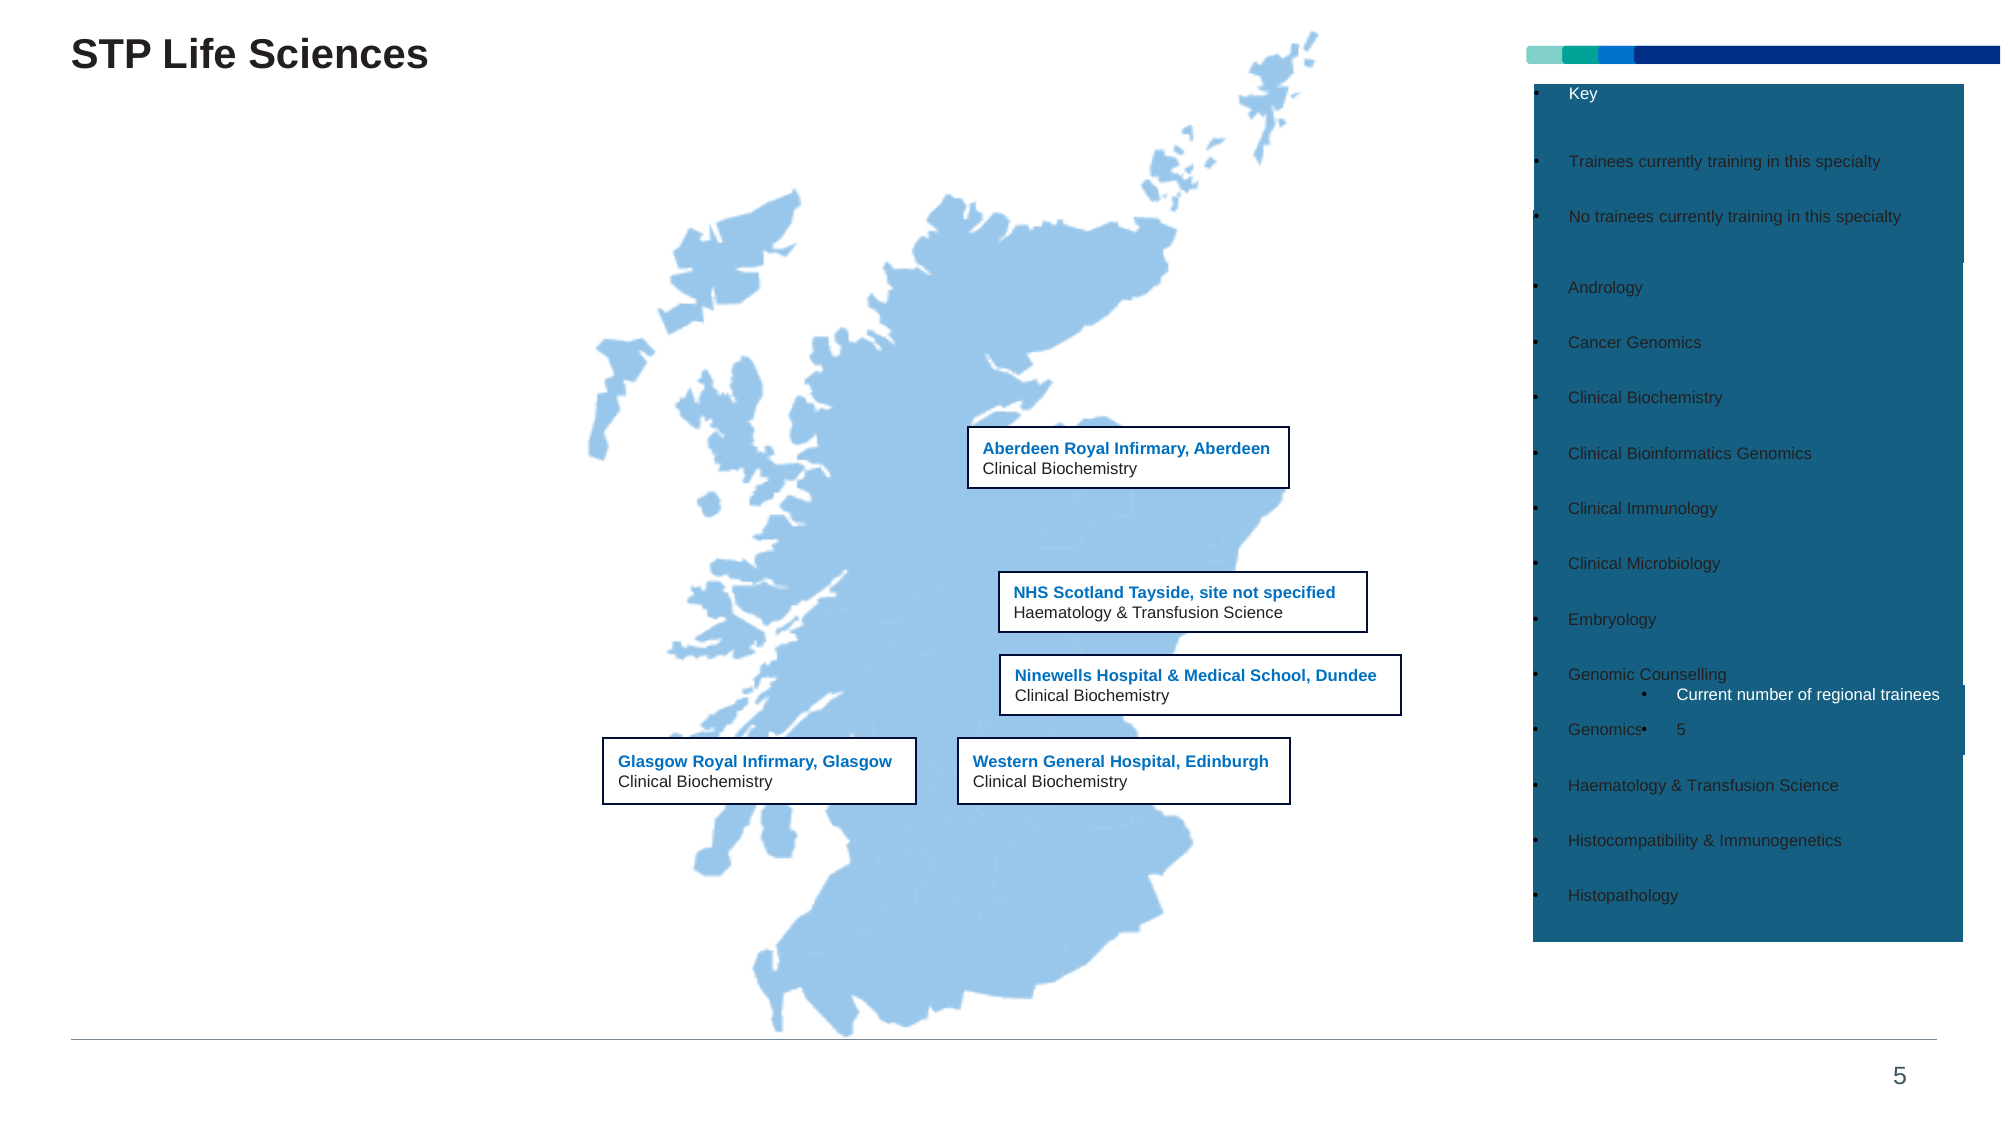

# STP Life Sciences
| Key | |
| --- | --- |
| Trainees currently training in this specialty | |
| No trainees currently training in this specialty | |
| Specialty | |
| --- | --- |
| Andrology | |
| Cancer Genomics | |
| Clinical Biochemistry | |
| Clinical Bioinformatics Genomics | |
| Clinical Immunology | |
| Clinical Microbiology | |
| Embryology | |
| Genomic Counselling | |
| Genomics | |
| Haematology & Transfusion Science | |
| Histocompatibility & Immunogenetics | |
| Histopathology | |
Aberdeen Royal Infirmary, Aberdeen
Clinical Biochemistry
NHS Scotland Tayside, site not specified
Haematology & Transfusion Science
Ninewells Hospital & Medical School, Dundee
Clinical Biochemistry
| Current number of regional trainees |
| --- |
| 5 |
Glasgow Royal Infirmary, Glasgow
Clinical Biochemistry
Western General Hospital, Edinburgh
Clinical Biochemistry